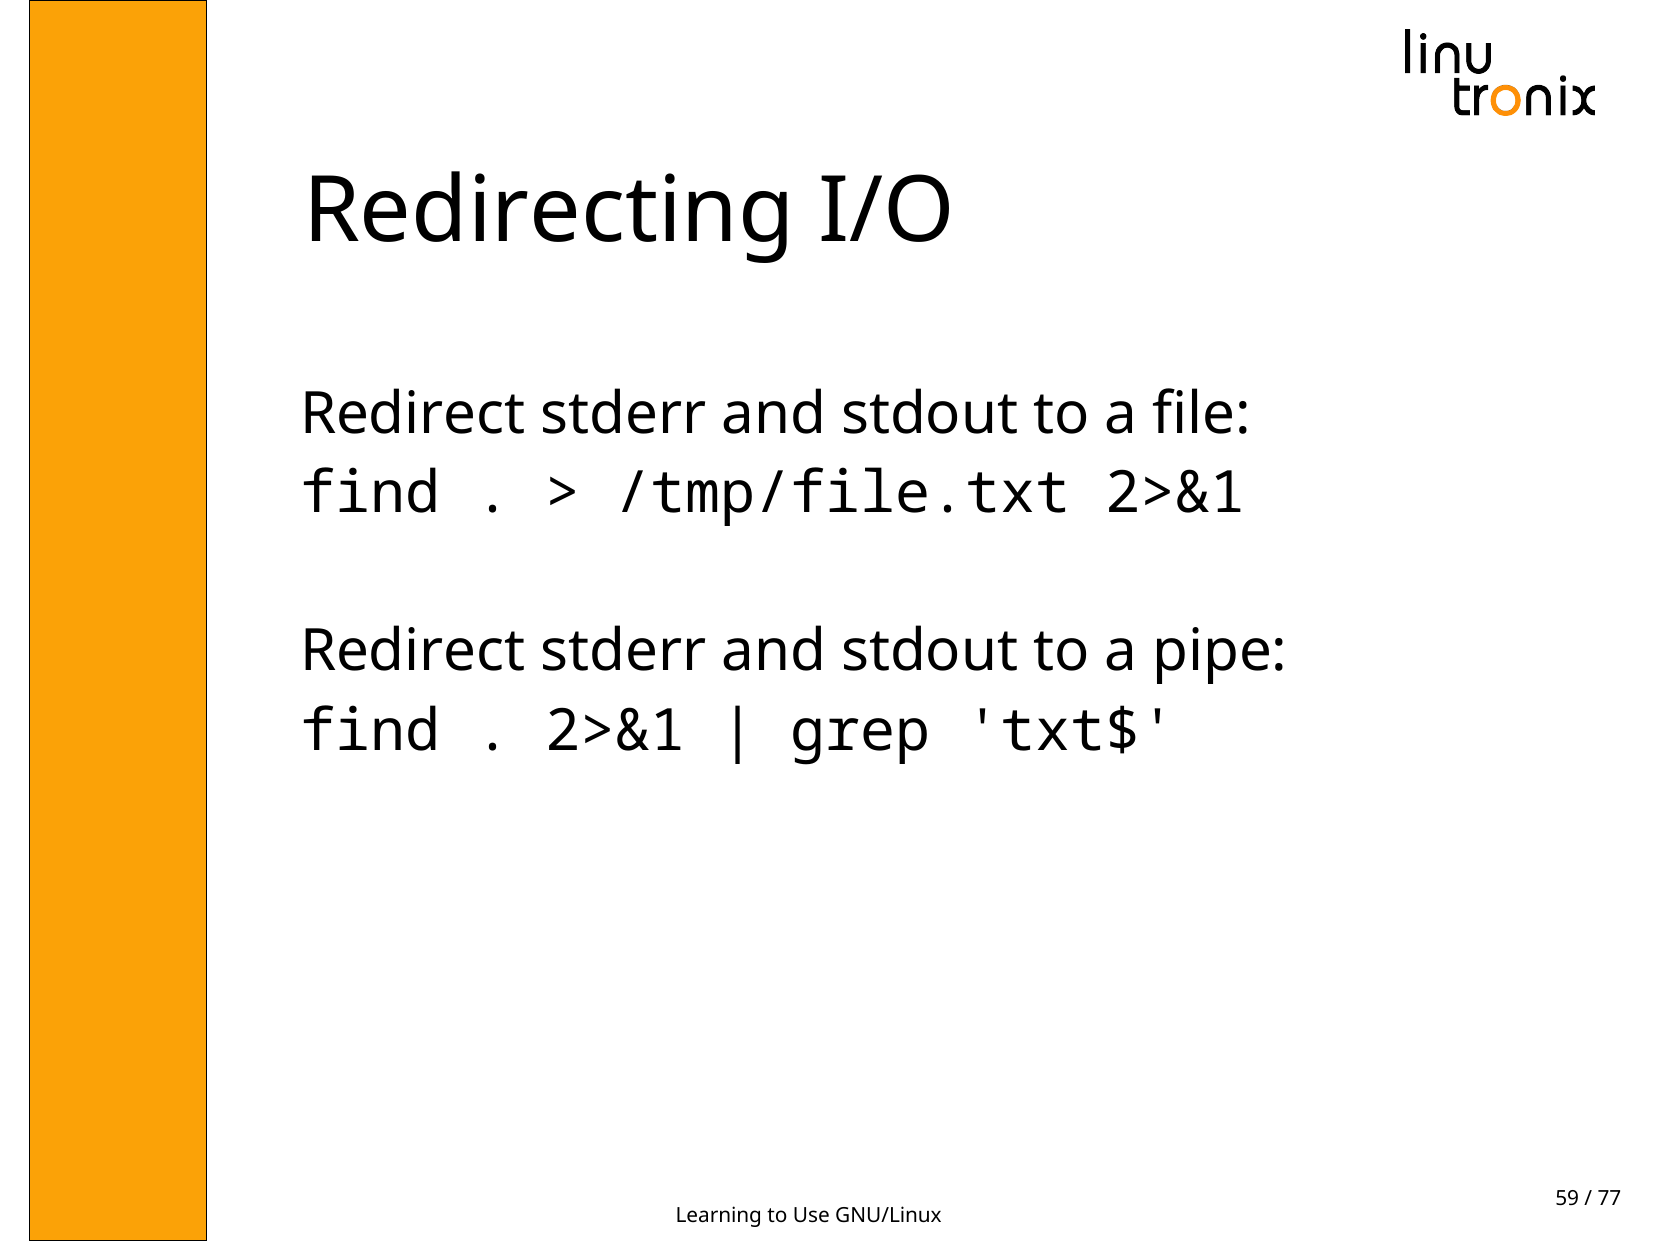

Redirecting I/O
Redirect stderr and stdout to a file:
find . > /tmp/file.txt 2>&1
Redirect stderr and stdout to a pipe:
find . 2>&1 | grep 'txt$'
59
Firmenvorstellung Linutronix V3.3